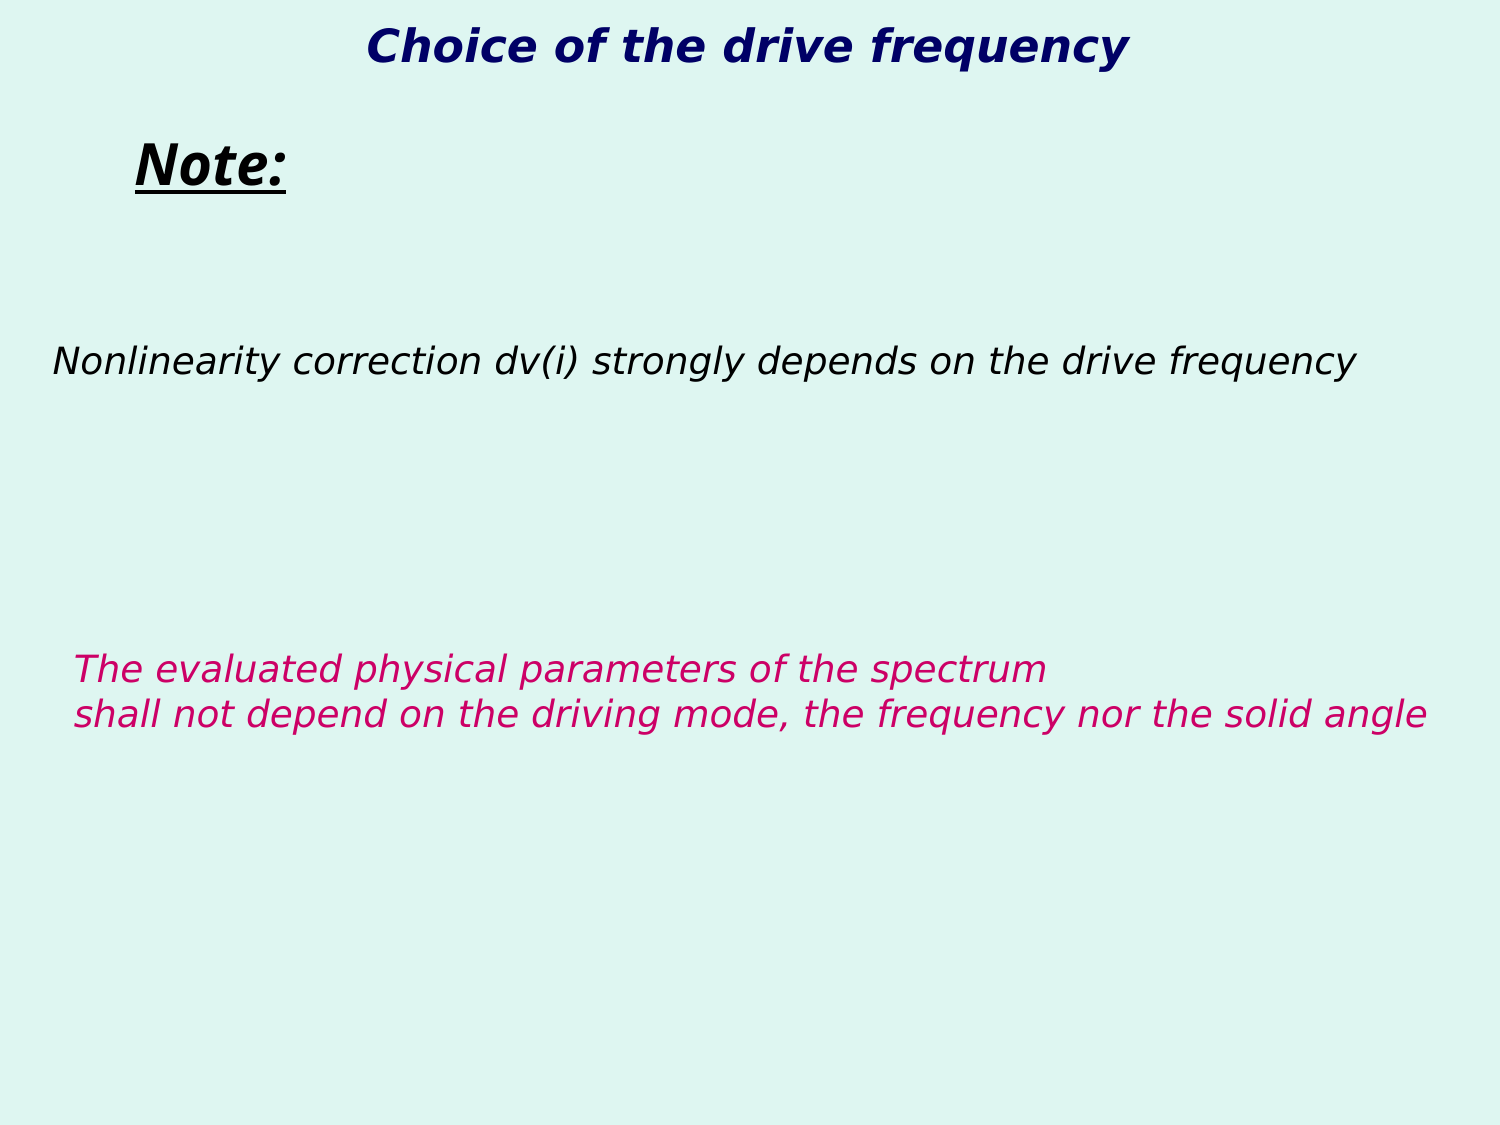

Choice of the drive frequency
Note:
Nonlinearity correction dv(i) strongly depends on the drive frequency
The evaluated physical parameters of the spectrum
shall not depend on the driving mode, the frequency nor the solid angle